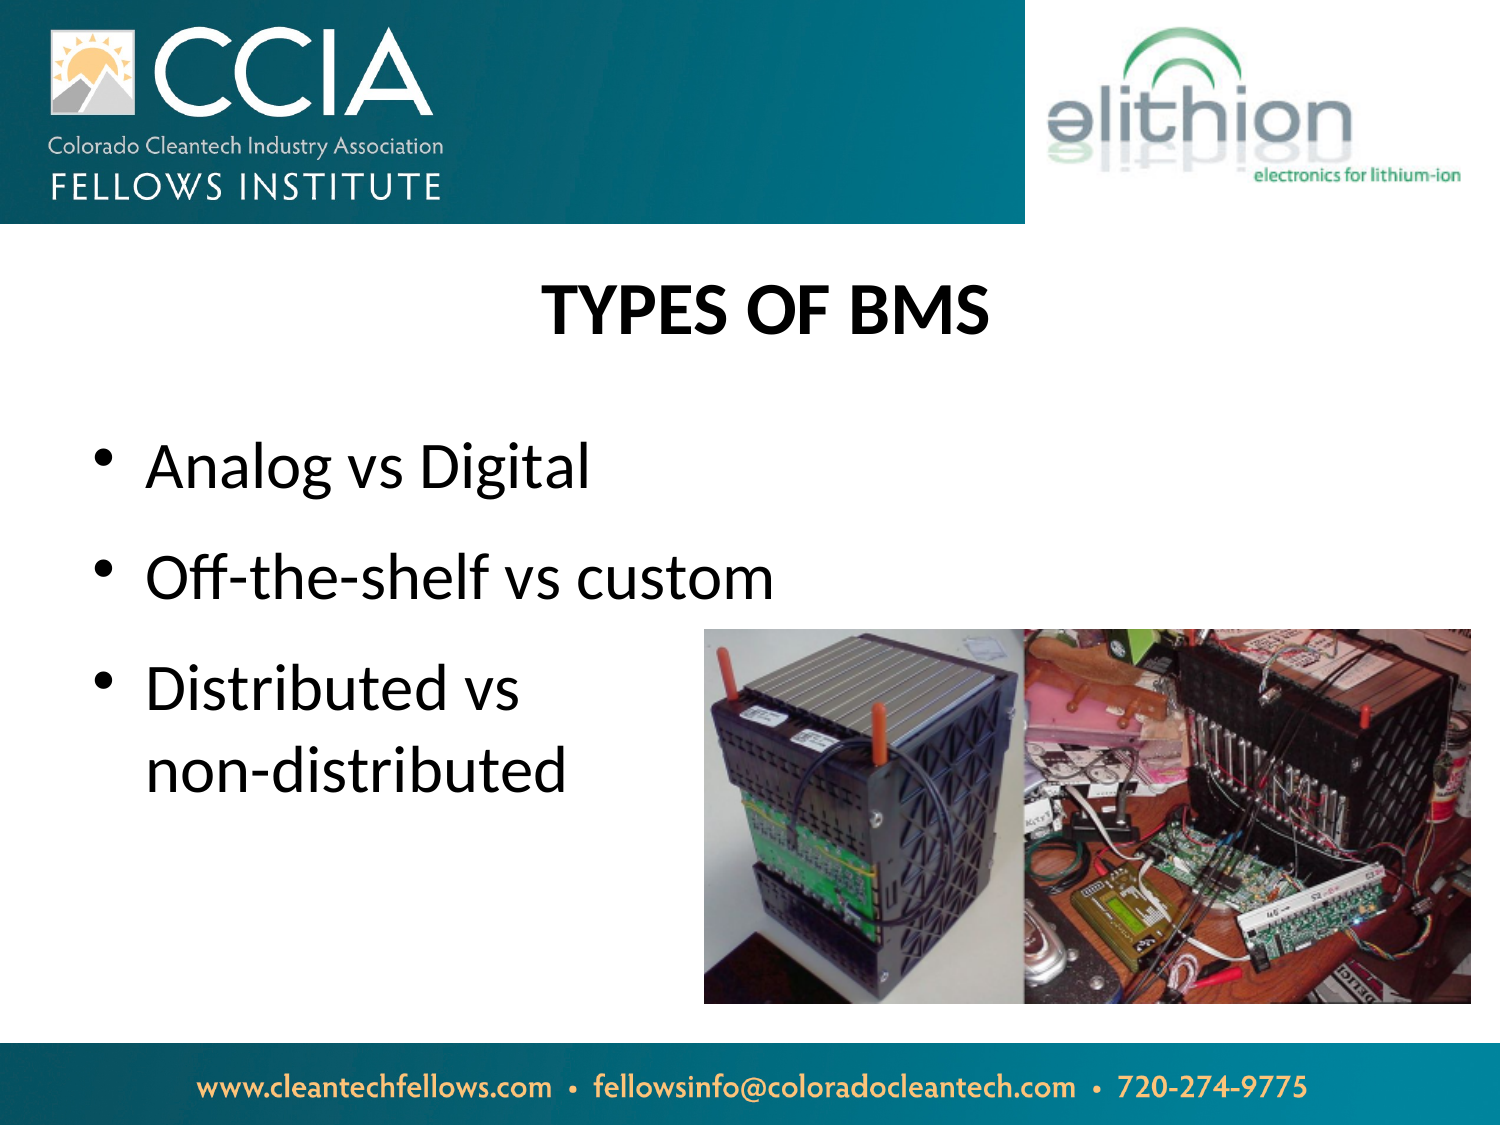

TYPES OF BMS
Analog vs Digital
Off-the-shelf vs custom
Distributed vs
non-distributed